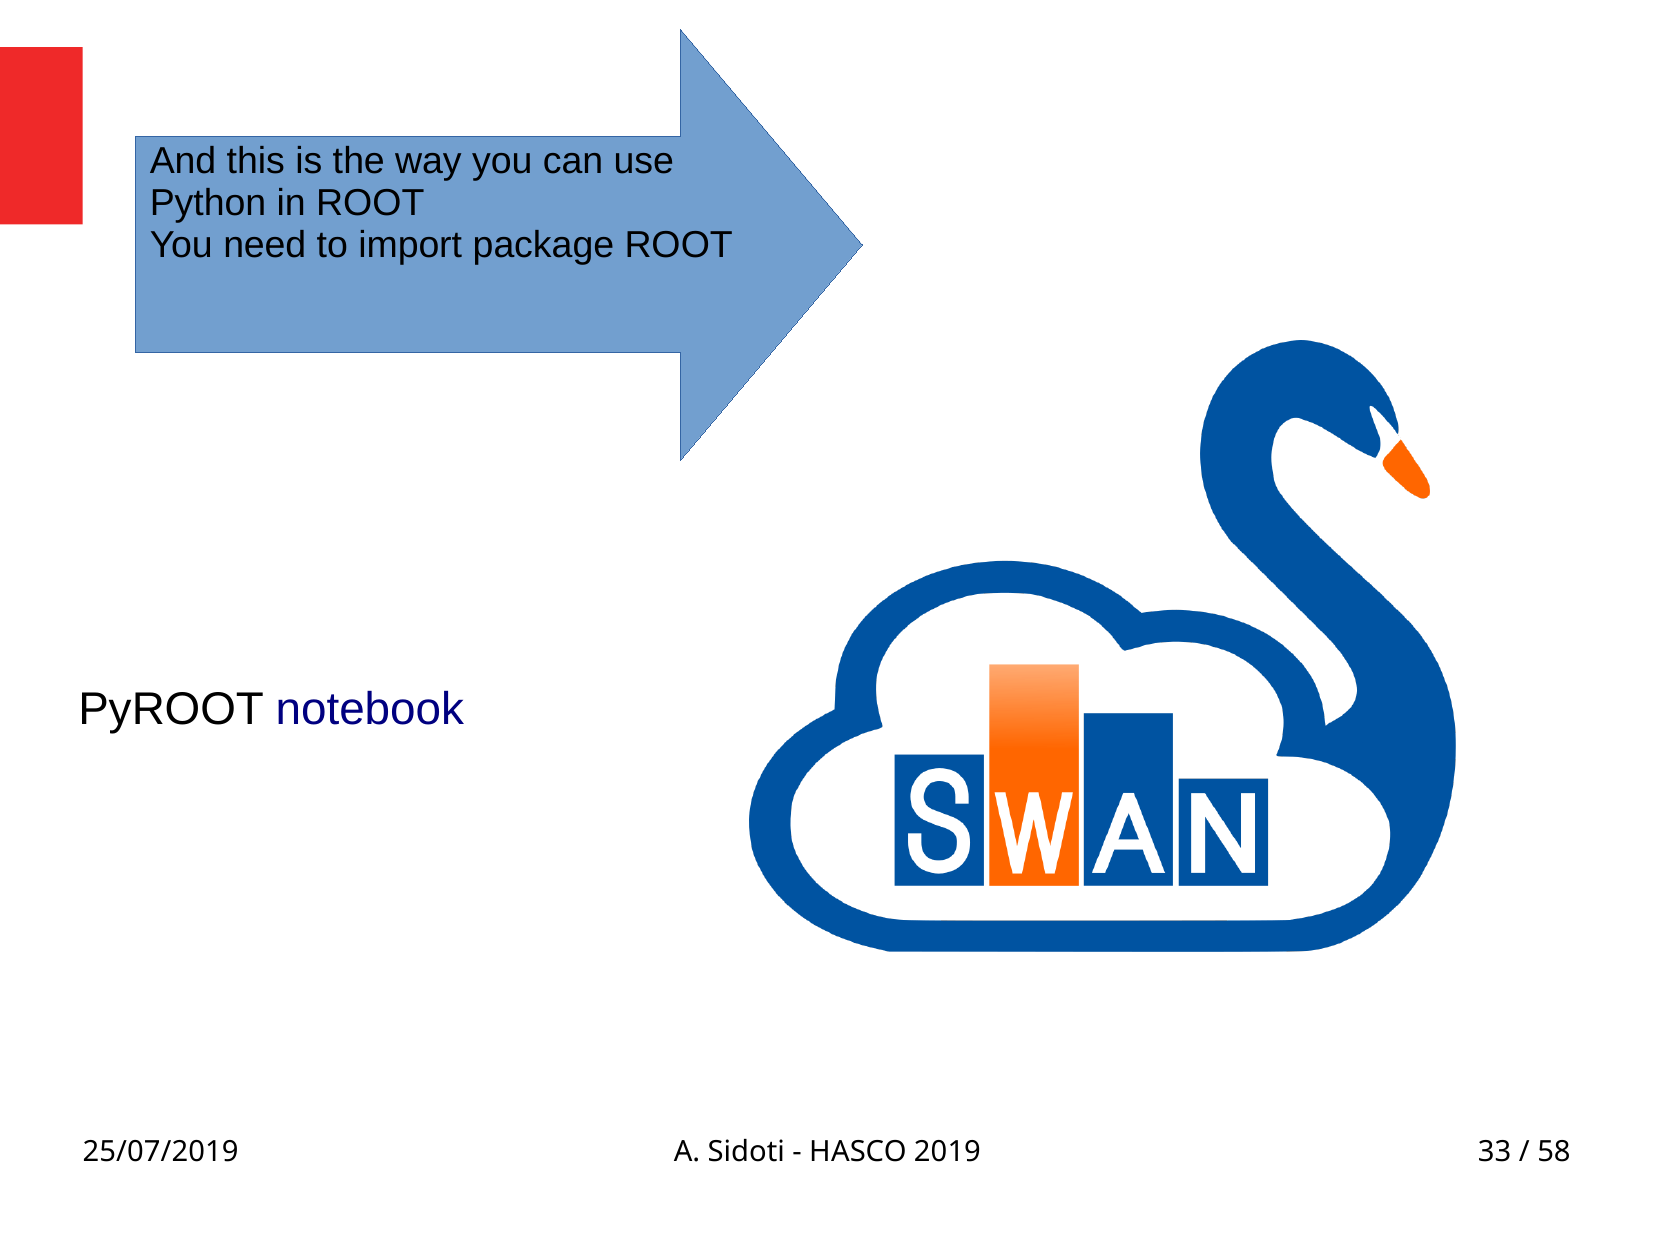

And this is the way you can use
Python in ROOT
You need to import package ROOT
PyROOT notebook
25/07/2019
A. Sidoti - HASCO 2019
33